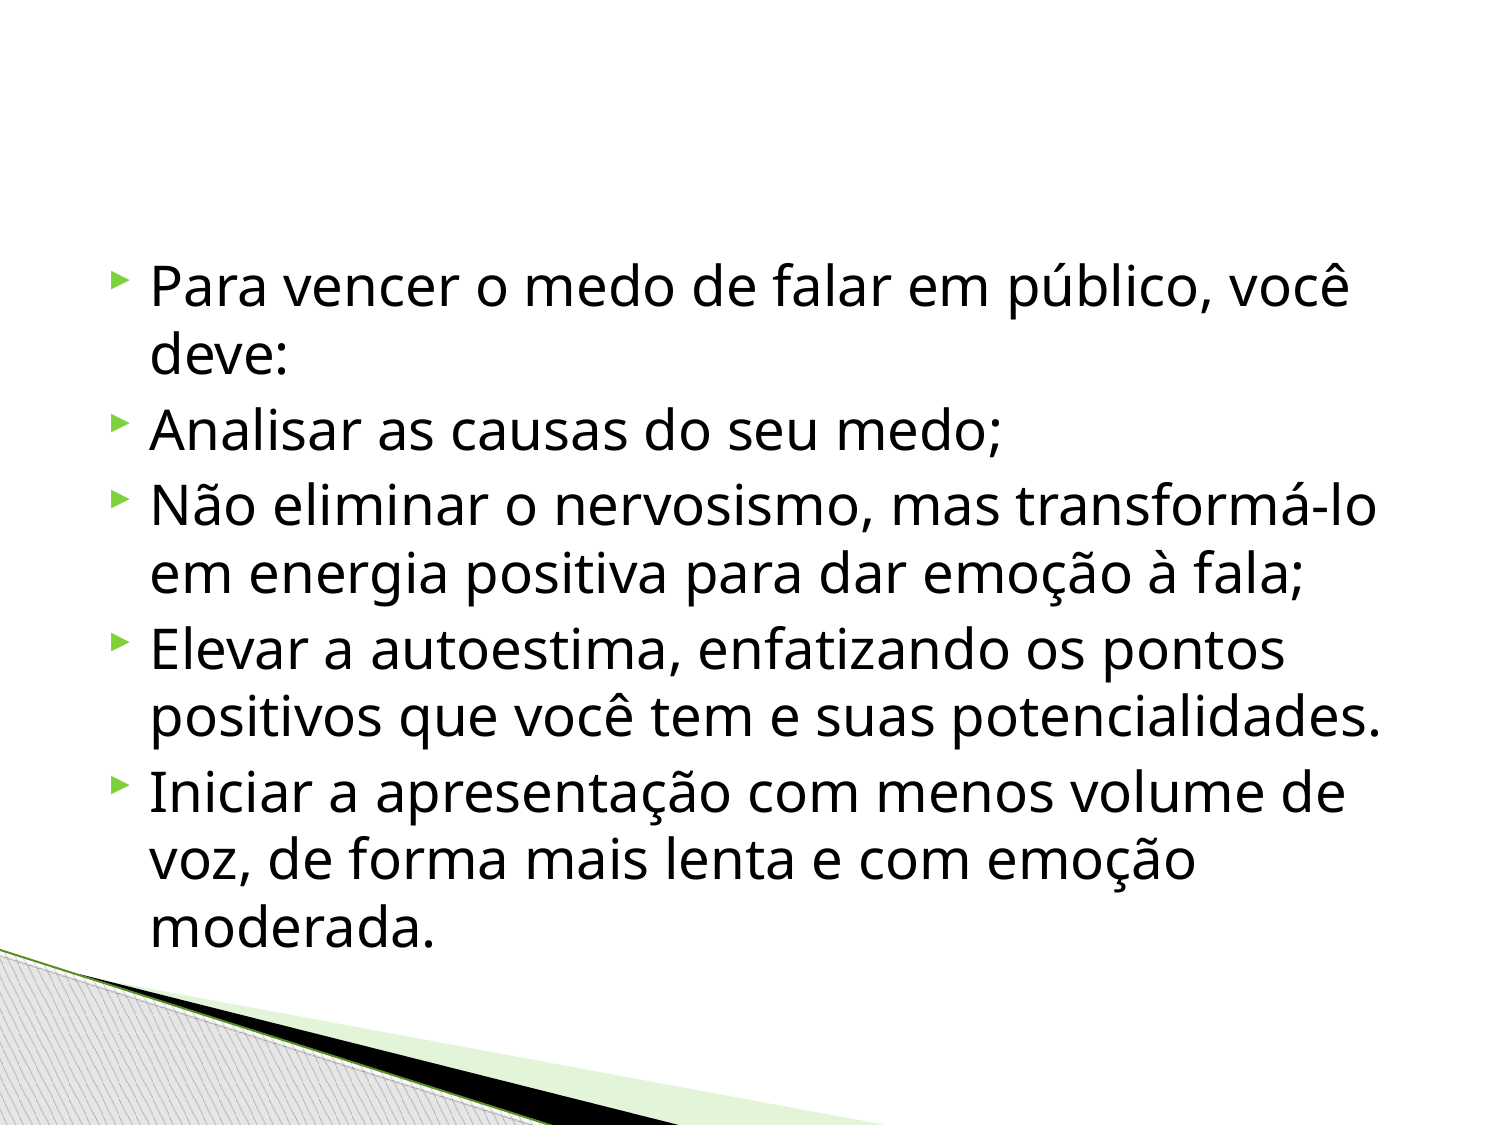

# Para vencer o medo de falar em público, você deve:
Analisar as causas do seu medo;
Não eliminar o nervosismo, mas transformá-lo em energia positiva para dar emoção à fala;
Elevar a autoestima, enfatizando os pontos positivos que você tem e suas potencialidades.
Iniciar a apresentação com menos volume de voz, de forma mais lenta e com emoção moderada.